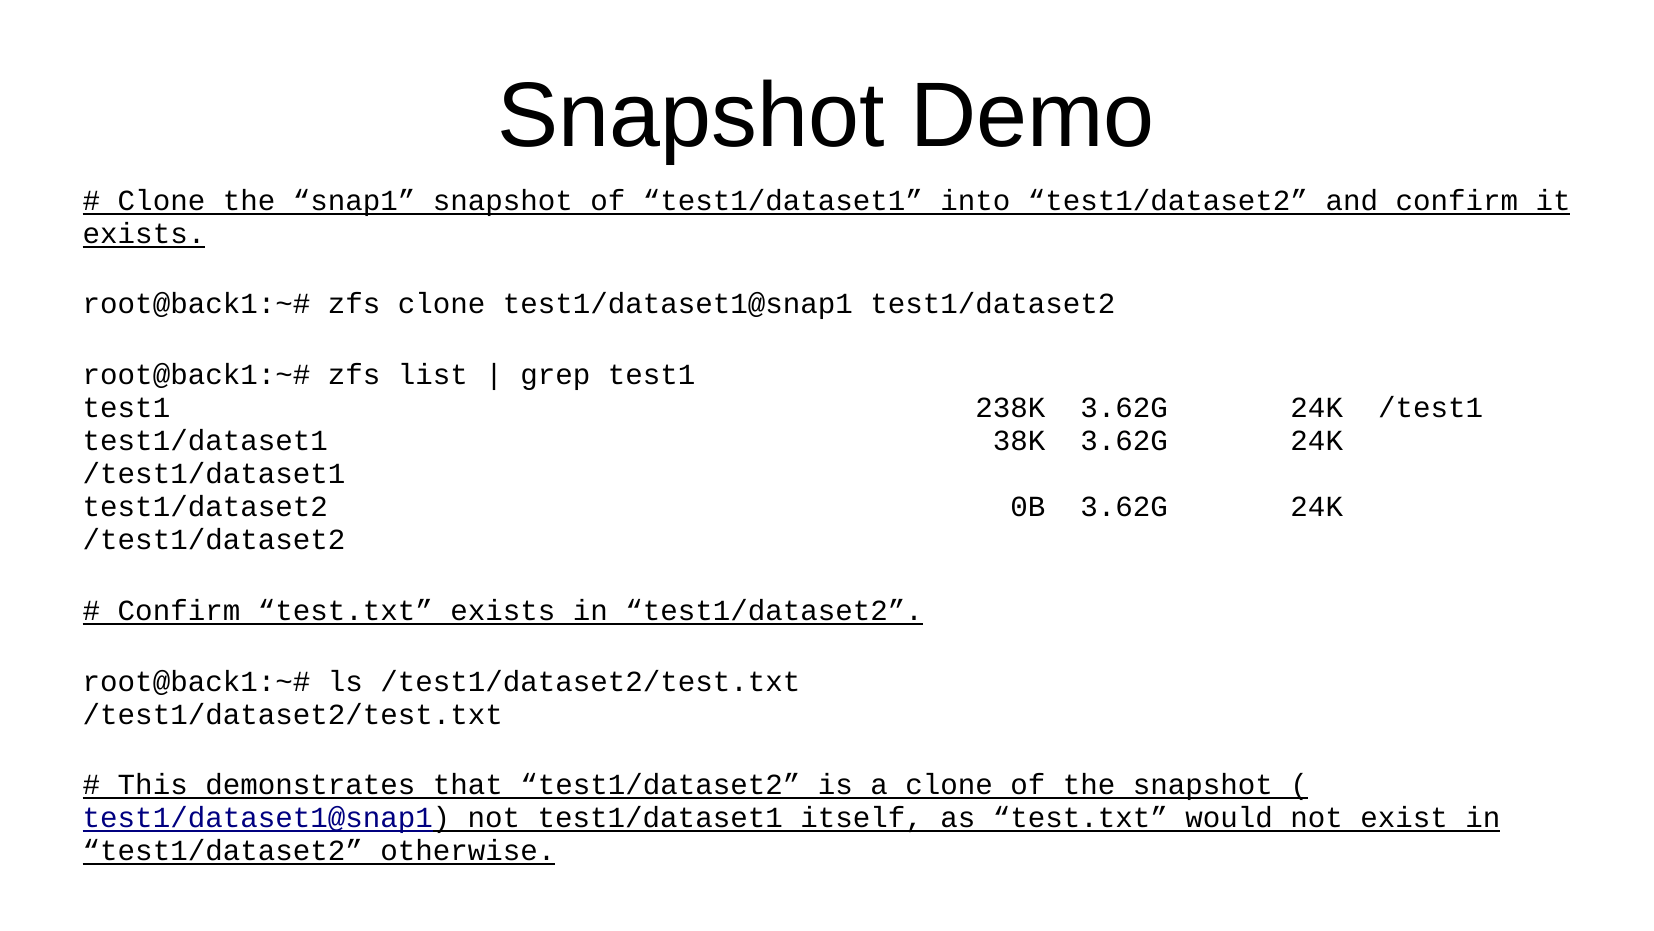

# Snapshot Demo
# Clone the “snap1” snapshot of “test1/dataset1” into “test1/dataset2” and confirm it exists.
root@back1:~# zfs clone test1/dataset1@snap1 test1/dataset2
root@back1:~# zfs list | grep test1
test1 238K 3.62G 24K /test1
test1/dataset1 38K 3.62G 24K /test1/dataset1
test1/dataset2 0B 3.62G 24K /test1/dataset2
# Confirm “test.txt” exists in “test1/dataset2”.
root@back1:~# ls /test1/dataset2/test.txt
/test1/dataset2/test.txt
# This demonstrates that “test1/dataset2” is a clone of the snapshot (test1/dataset1@snap1) not test1/dataset1 itself, as “test.txt” would not exist in “test1/dataset2” otherwise.